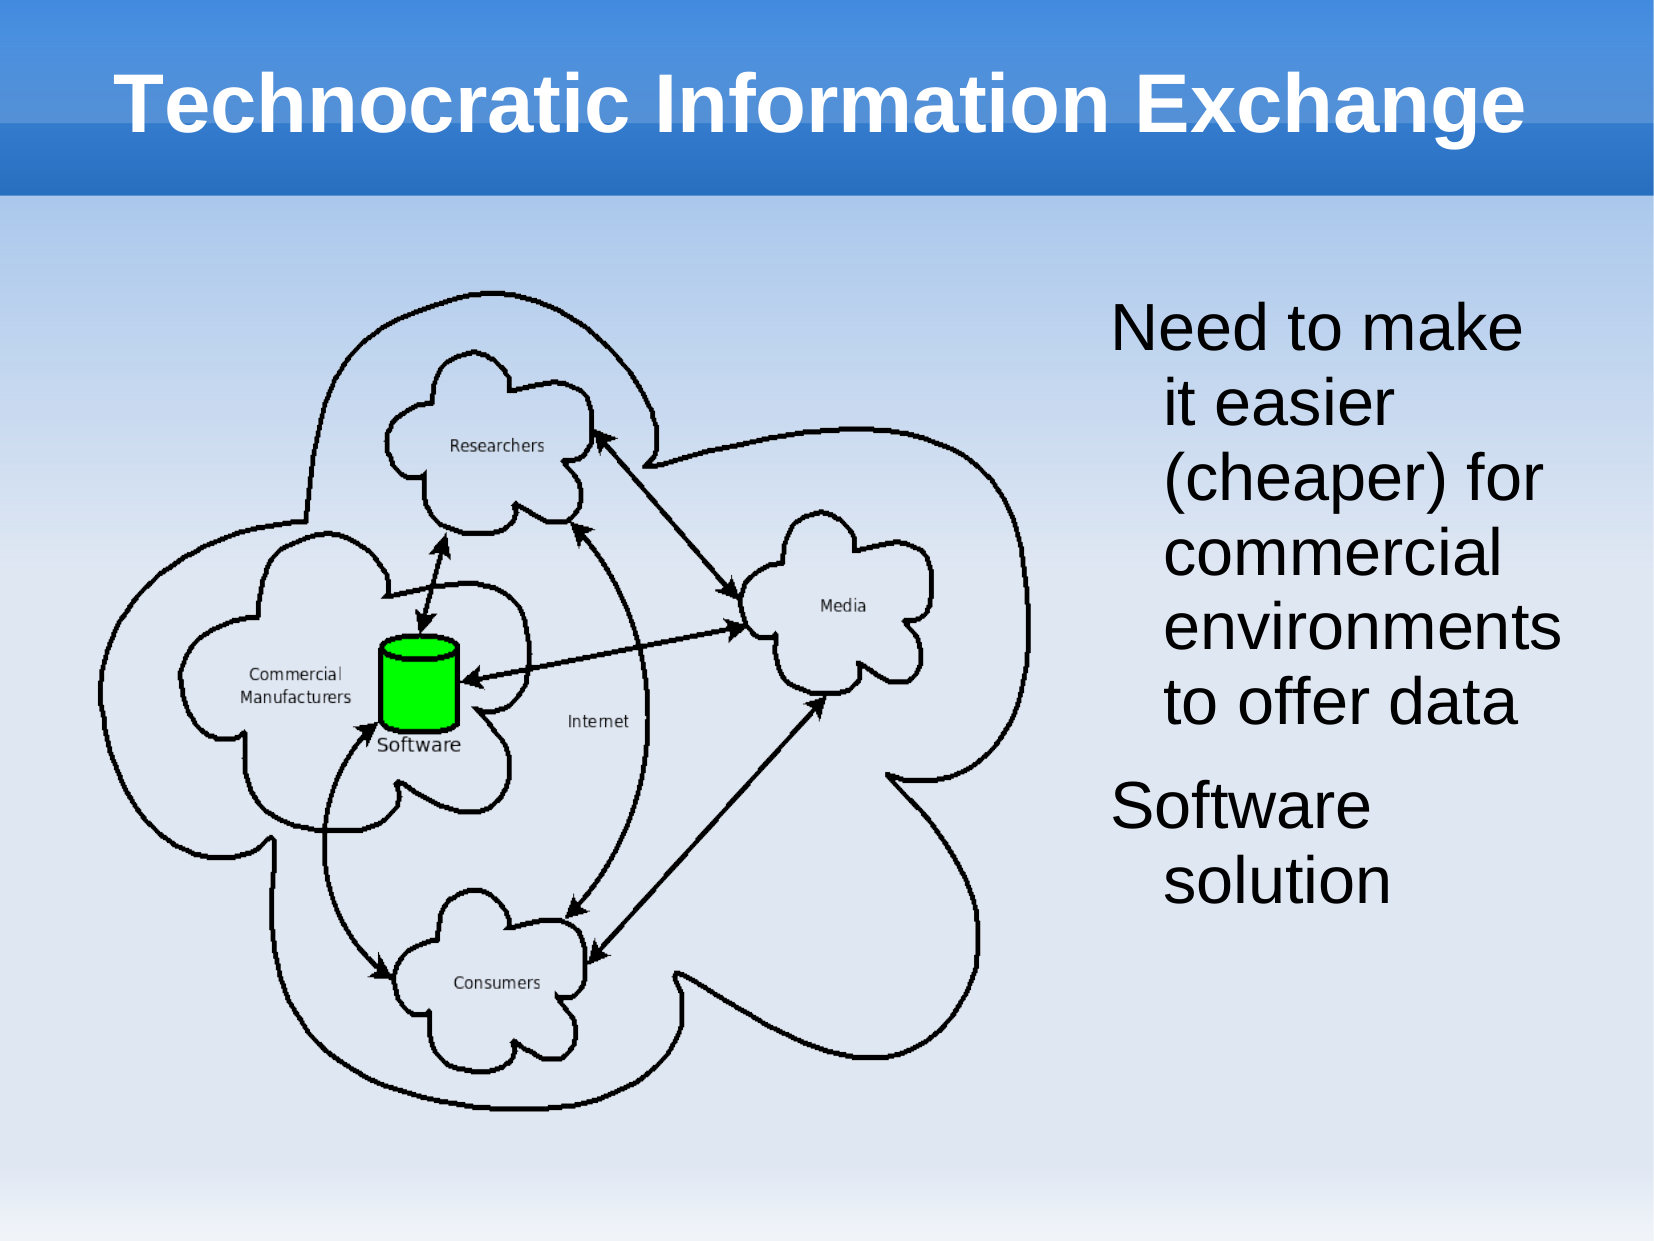

# Technocratic Information Exchange
Need to make it easier (cheaper) for commercial environments to offer data
Software solution